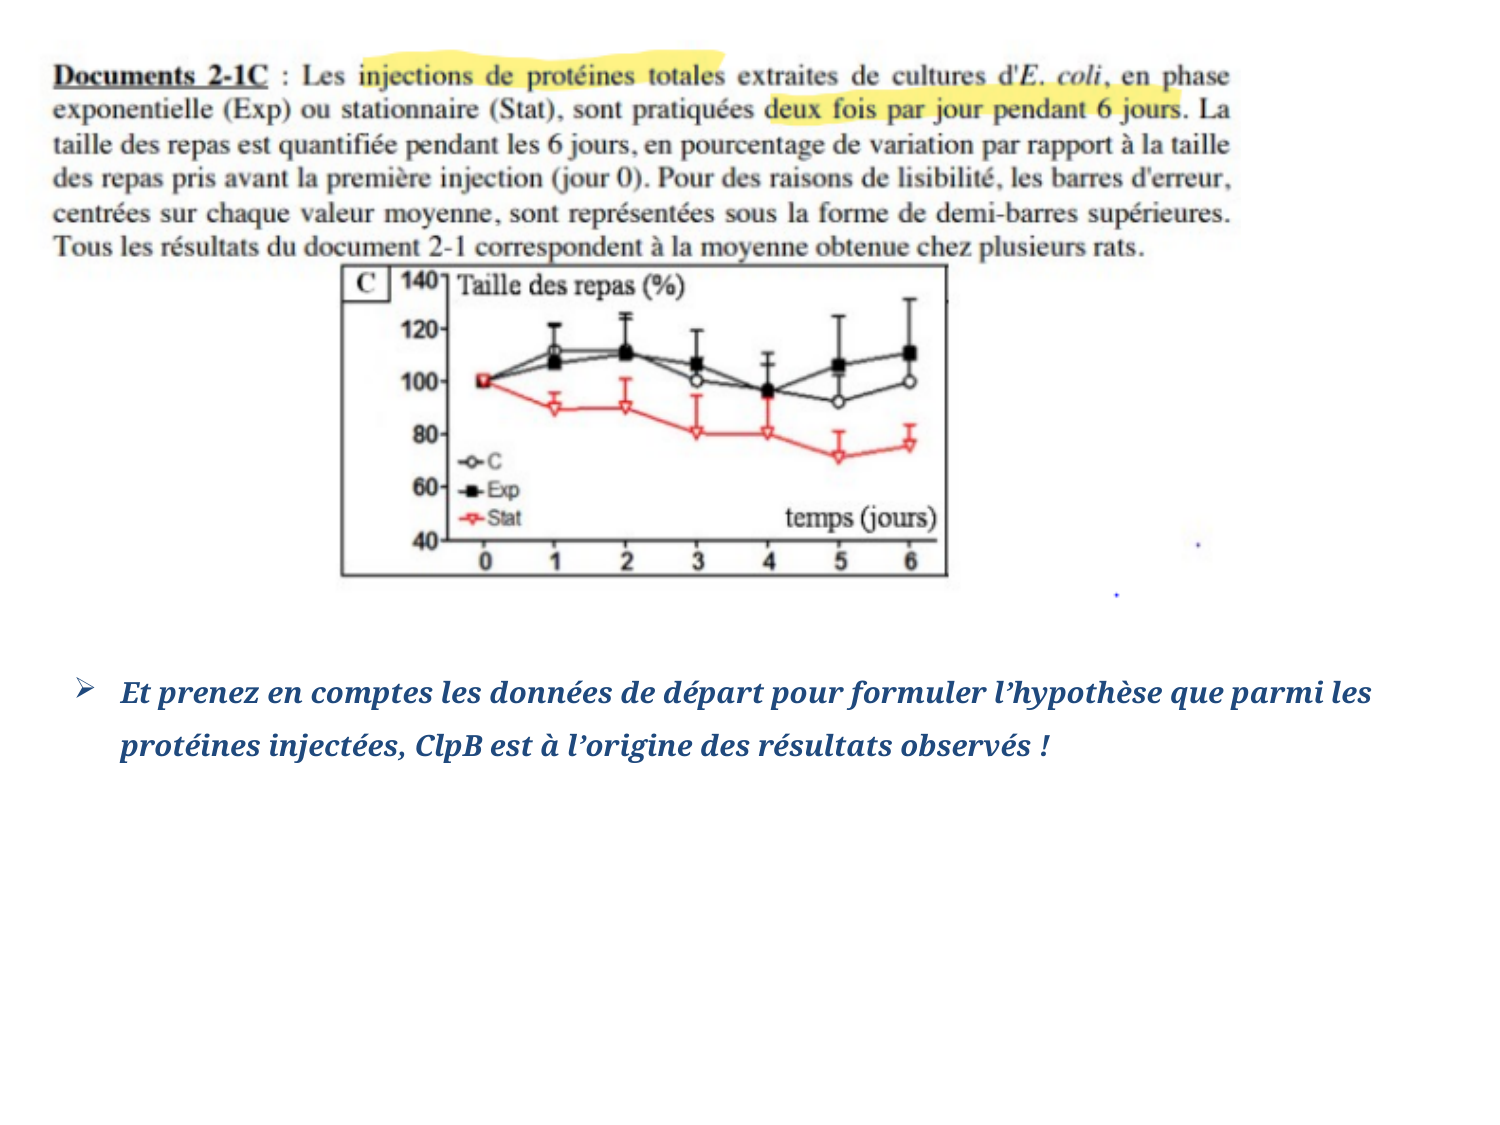

Et prenez en comptes les données de départ pour formuler l’hypothèse que parmi les protéines injectées, ClpB est à l’origine des résultats observés !